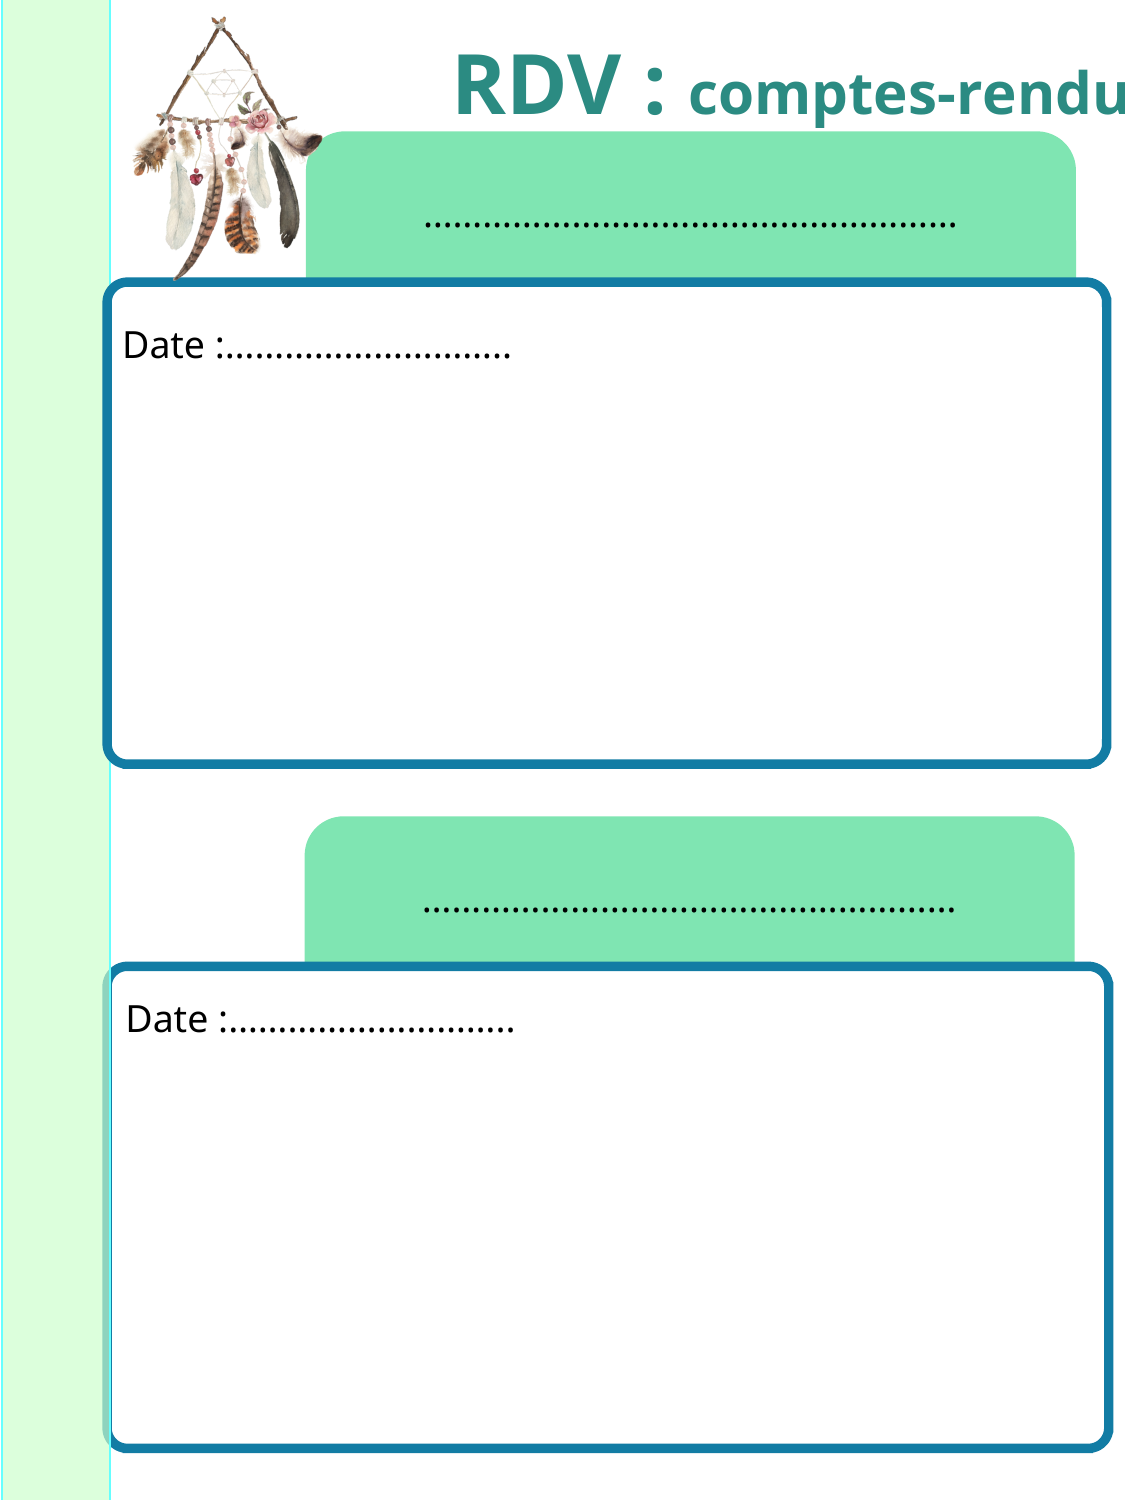

RDV : comptes-rendus
………………………………………………
Date :………………………..
………………………………………………
Date :………………………..